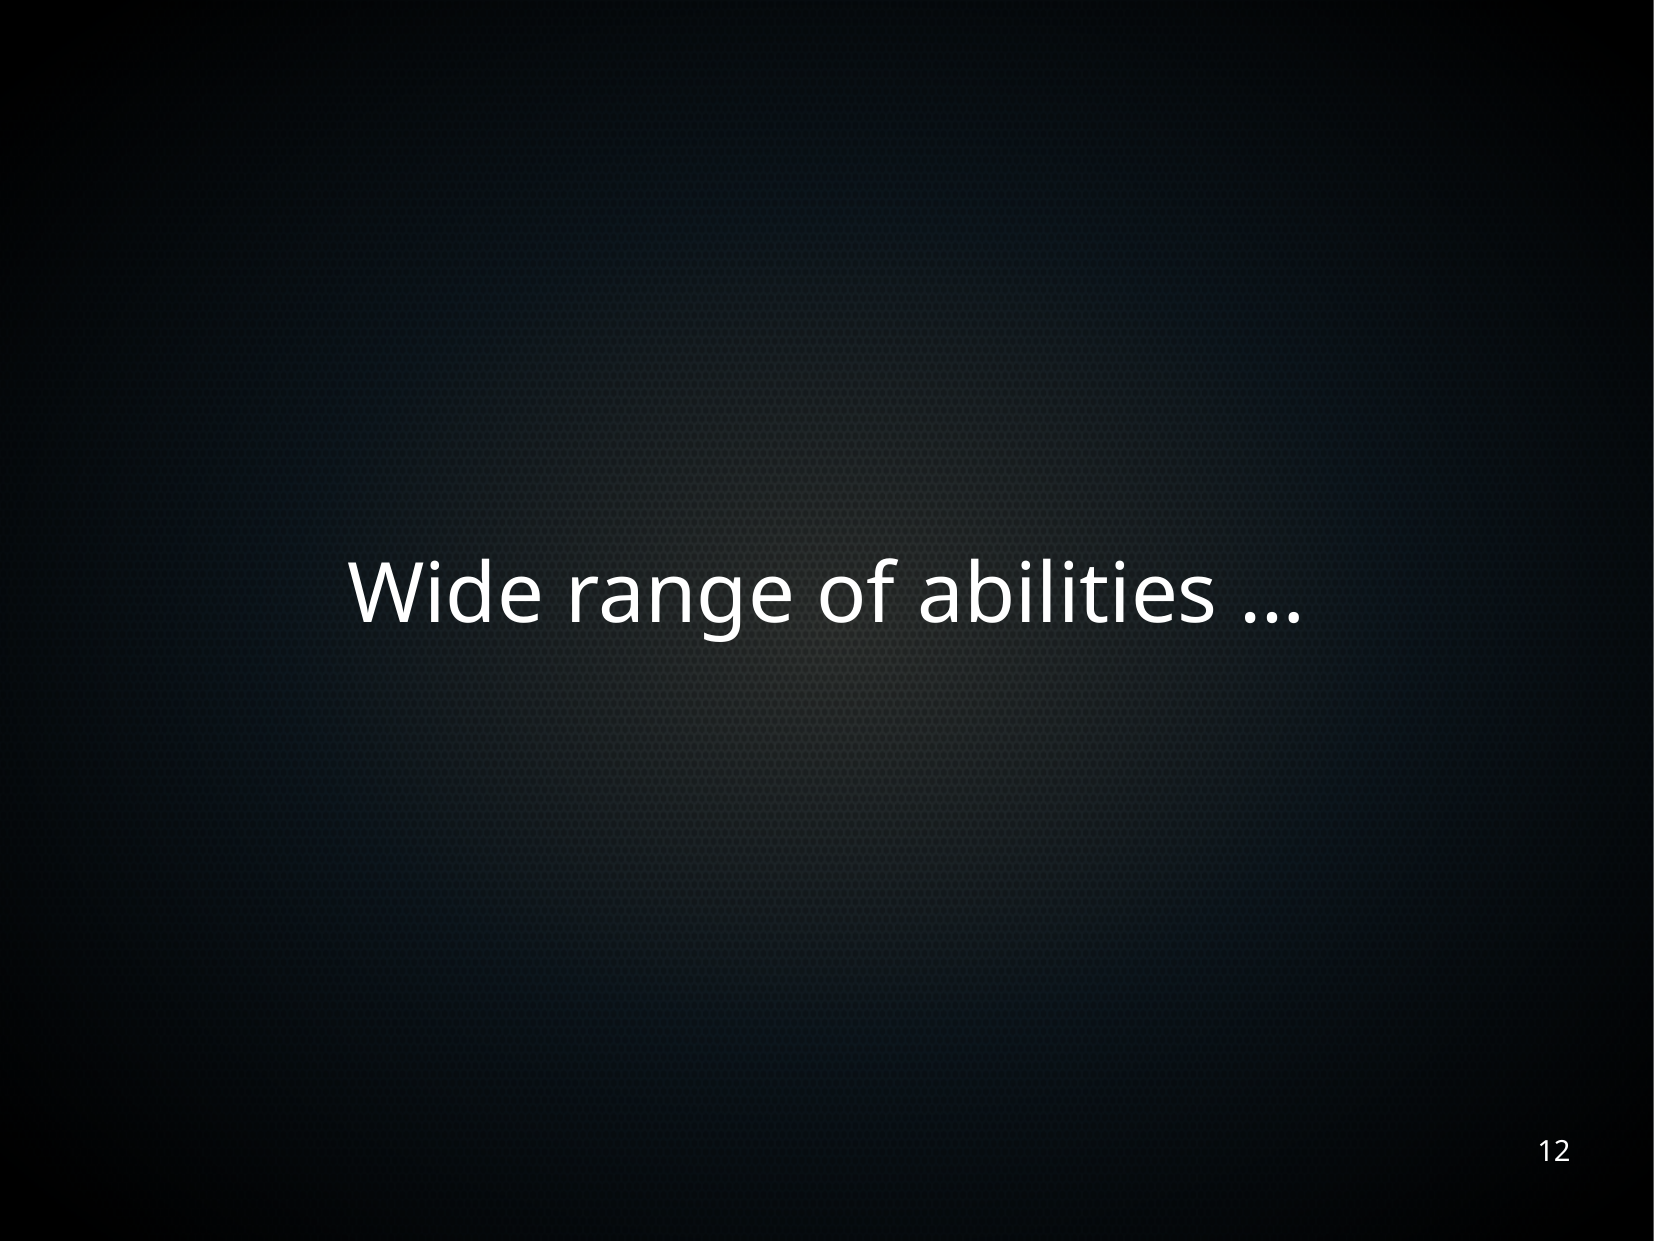

# Wide range of abilities …
12